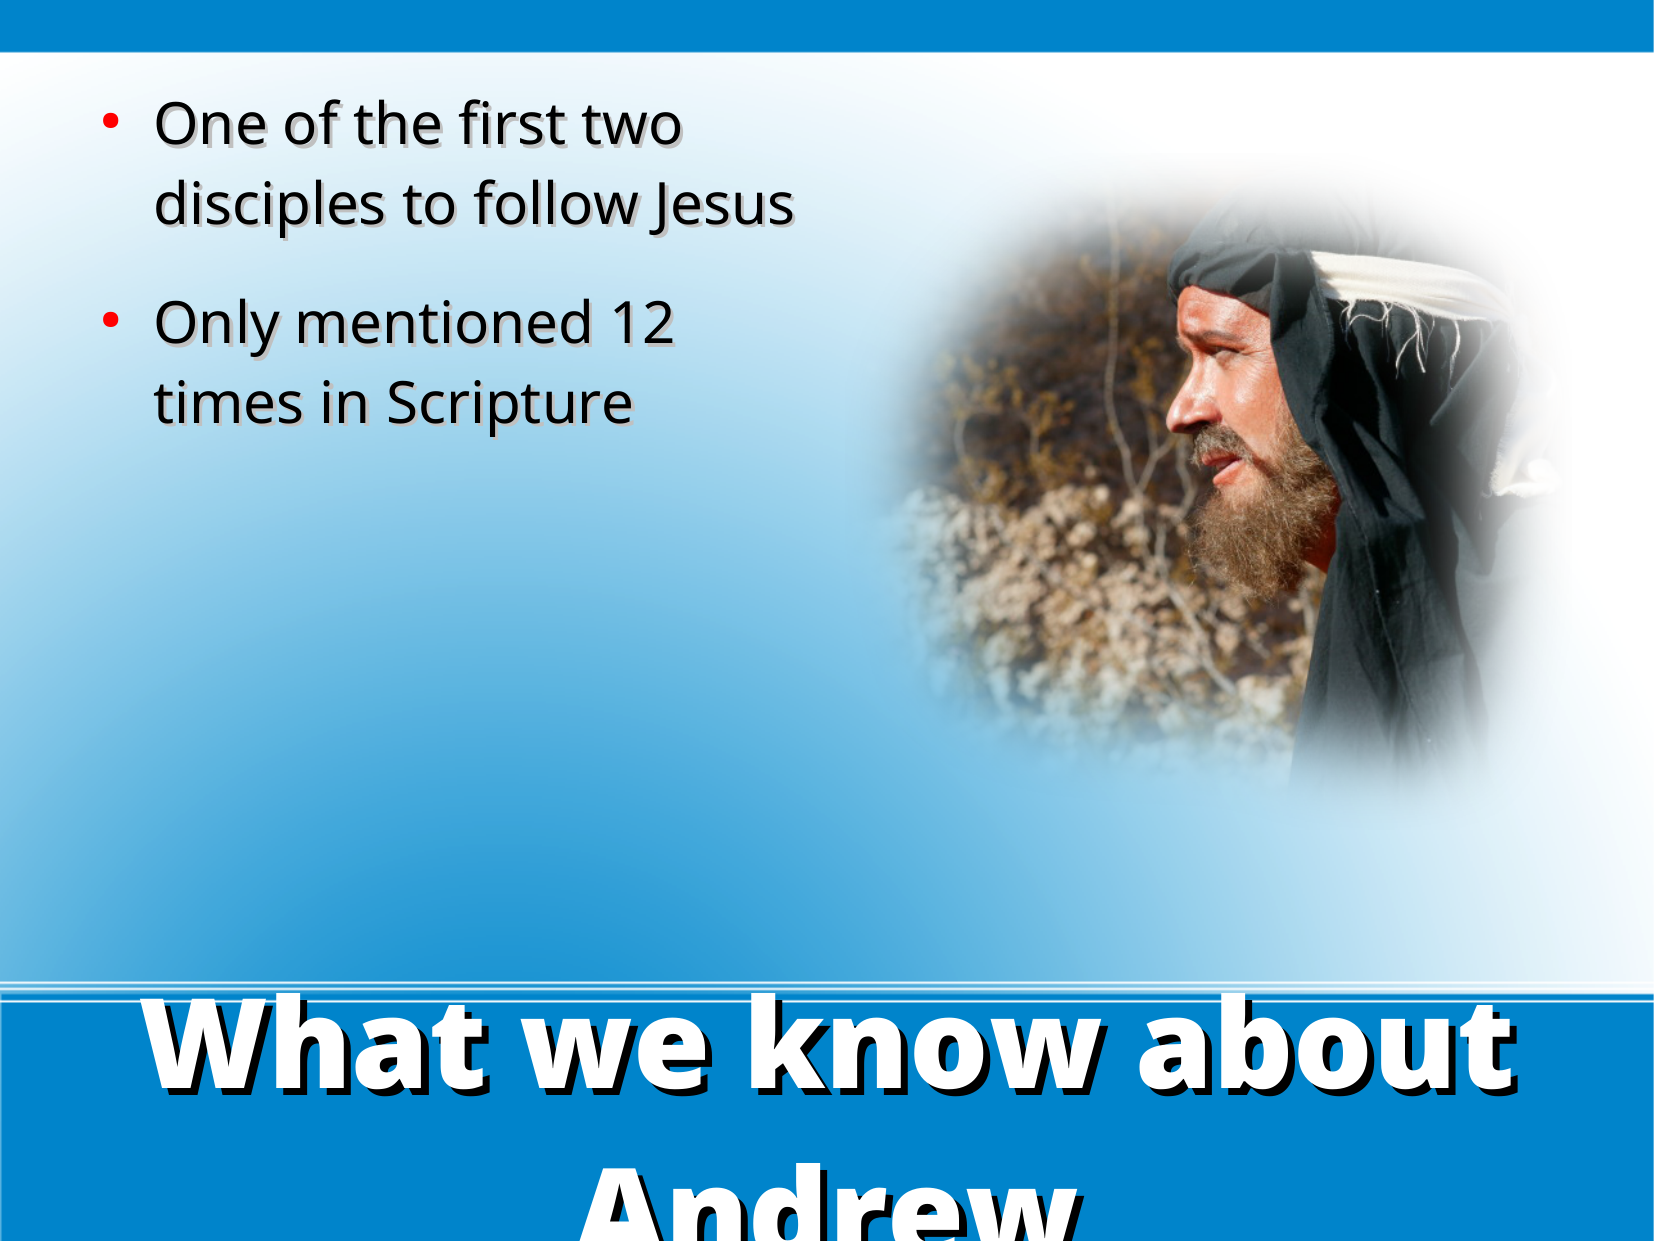

One of the first two disciples to follow Jesus
Only mentioned 12 times in Scripture
# What we know about Andrew